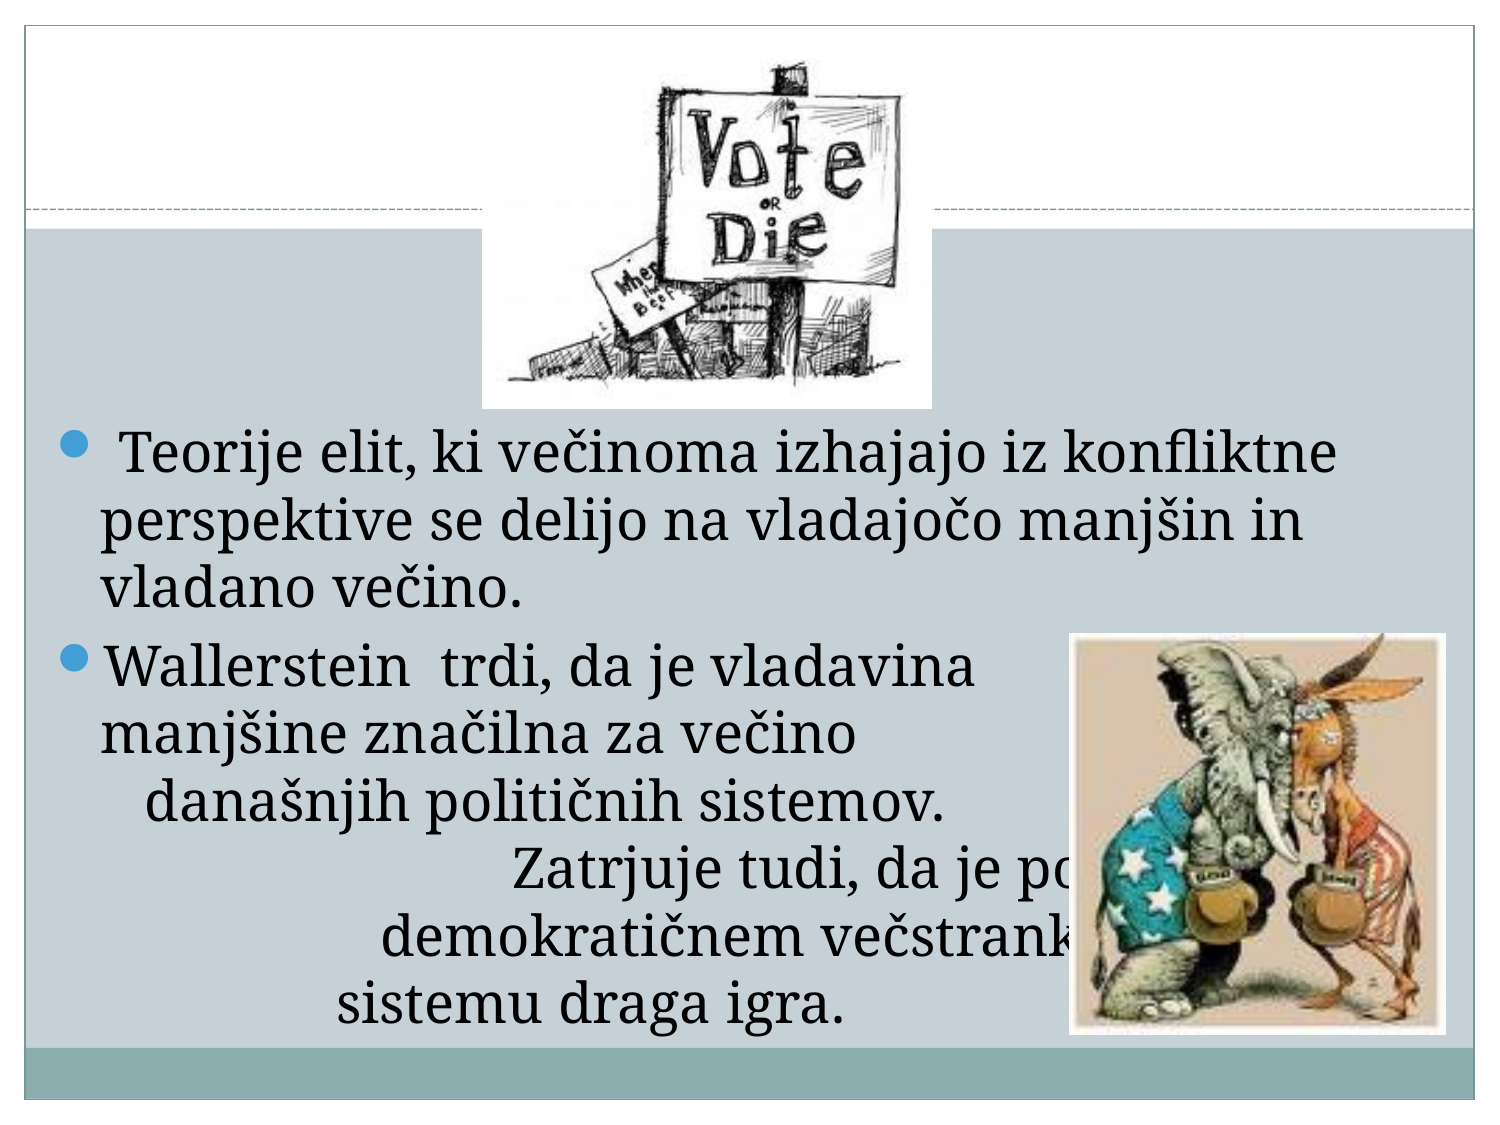

#
 Teorije elit, ki večinoma izhajajo iz konfliktne perspektive se delijo na vladajočo manjšin in vladano večino.
Wallerstein trdi, da je vladavina manjšine značilna za večino današnjih političnih sistemov. Zatrjuje tudi, da je politika v demokratičnem večstrankarskem sistemu draga igra.